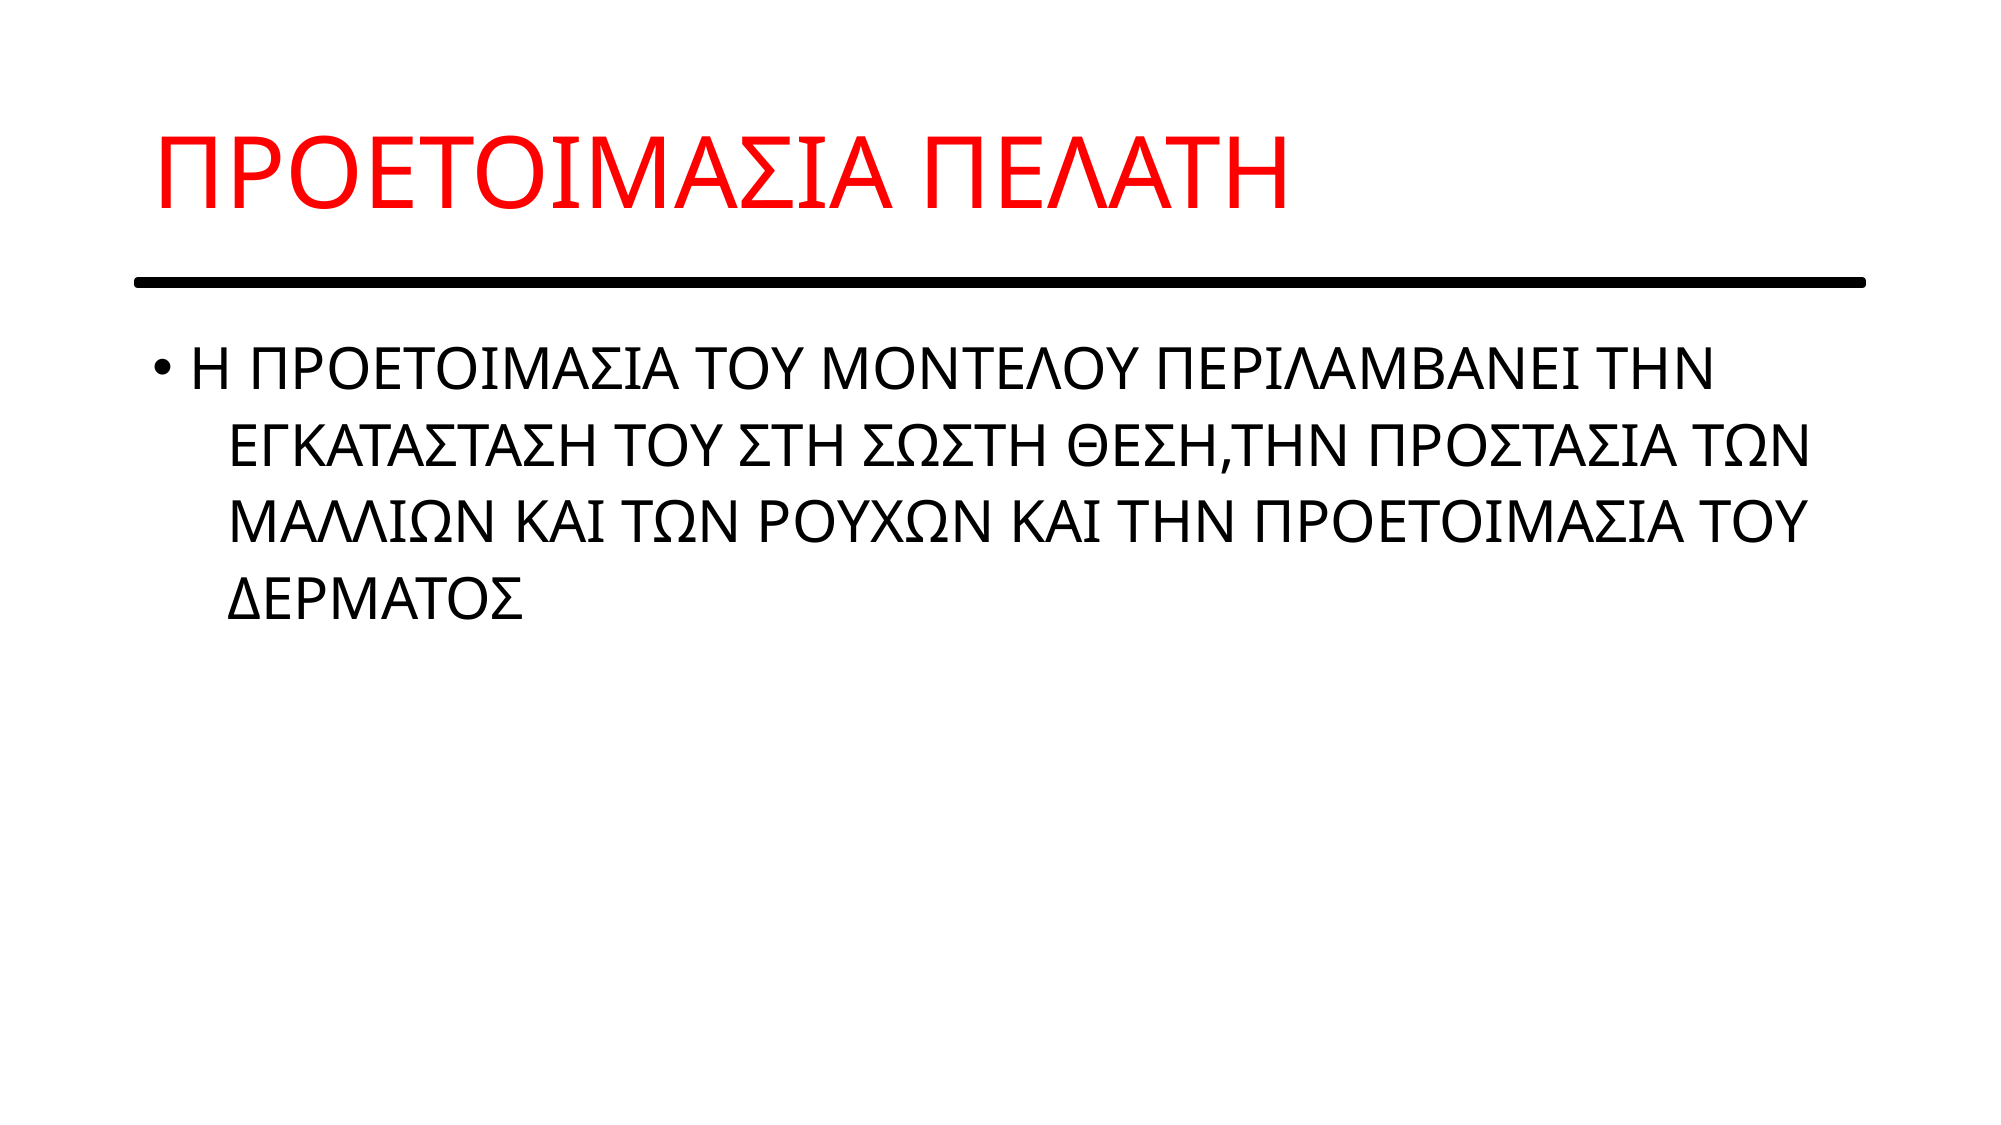

# ΠΡΟΕΤΟΙΜΑΣΙΑ ΠΕΛΑΤΗ
Η ΠΡΟΕΤΟΙΜΑΣΙΑ ΤΟΥ ΜΟΝΤΕΛΟΥ ΠΕΡΙΛΑΜΒΑΝΕΙ ΤΗΝ ΕΓΚΑΤΑΣΤΑΣΗ ΤΟΥ ΣΤΗ ΣΩΣΤΗ ΘΕΣΗ,ΤΗΝ ΠΡΟΣΤΑΣΙΑ ΤΩΝ ΜΑΛΛΙΩΝ ΚΑΙ ΤΩΝ ΡΟΥΧΩΝ ΚΑΙ ΤΗΝ ΠΡΟΕΤΟΙΜΑΣΙΑ ΤΟΥ ΔΕΡΜΑΤΟΣ